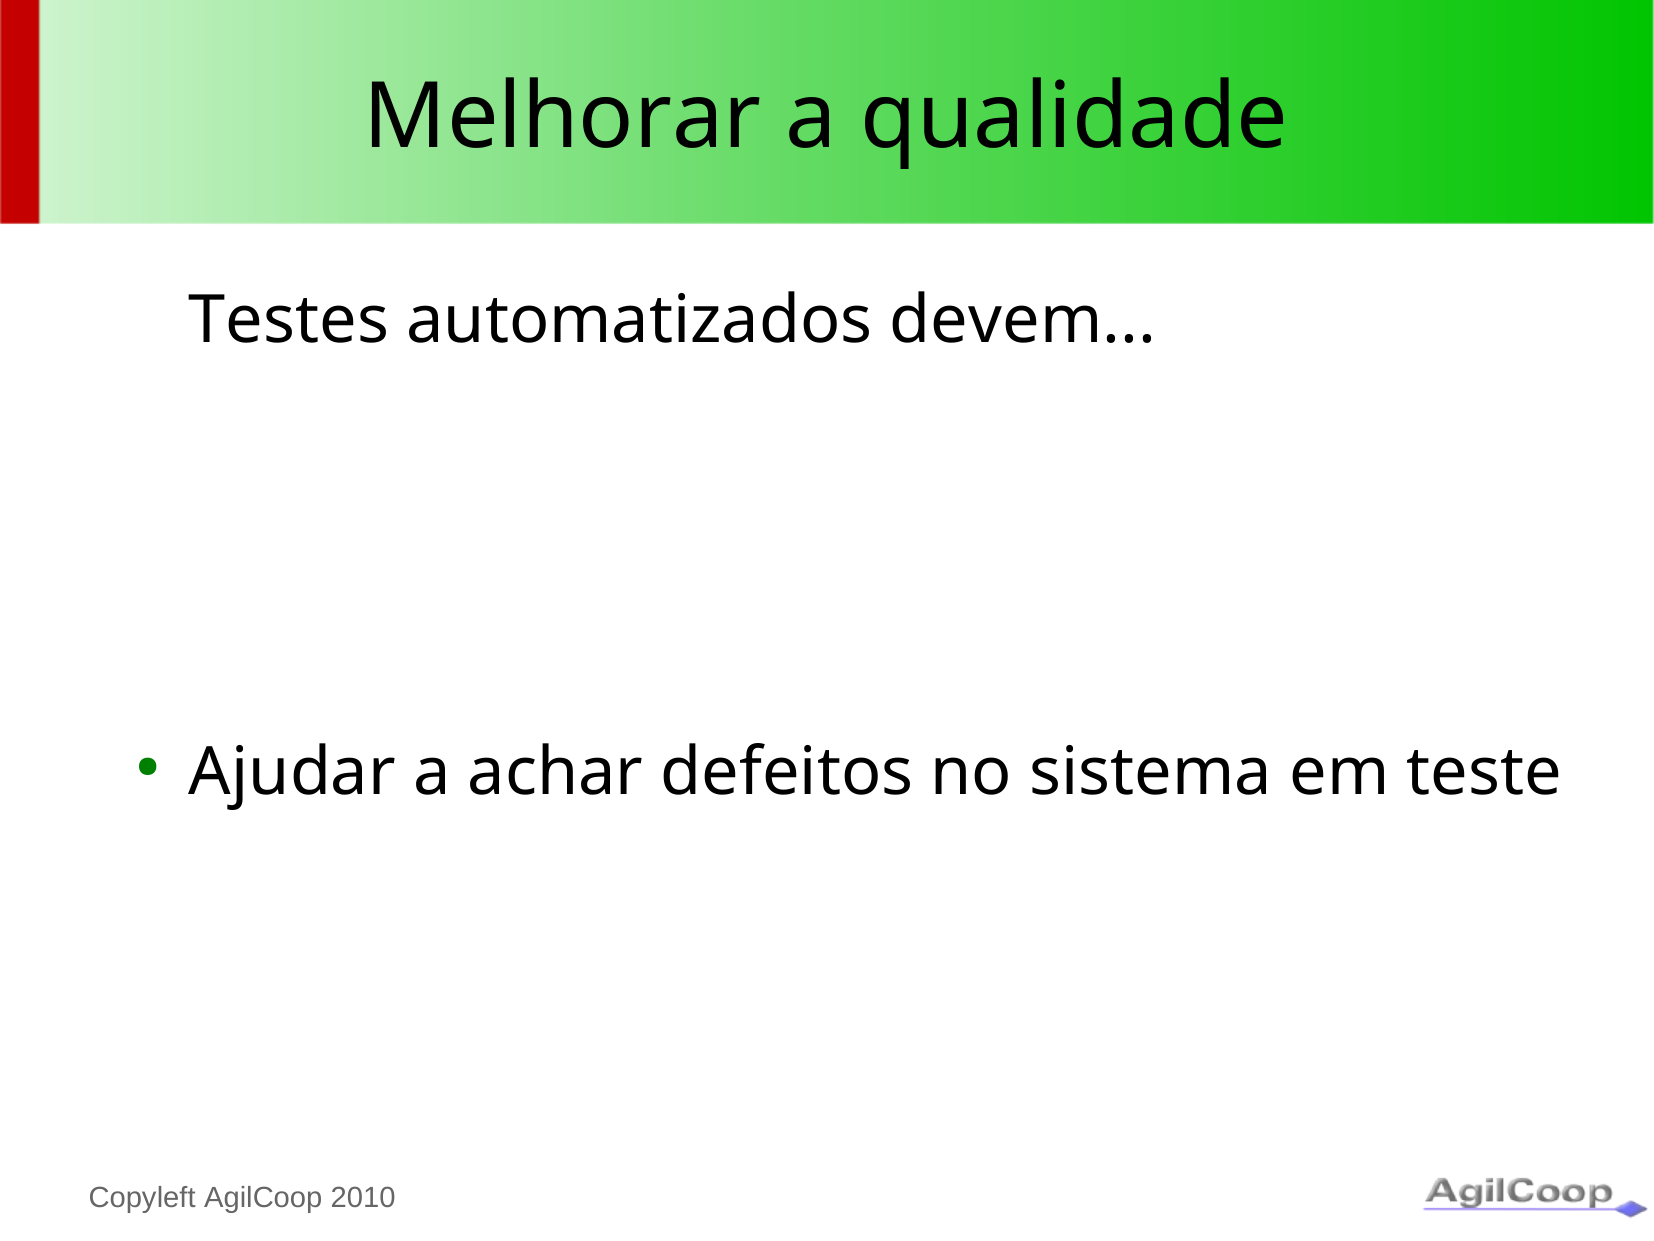

# Melhorar a qualidade
Testes automatizados devem...
Ajudar a achar defeitos no sistema em teste
Copyleft AgilCoop 2010